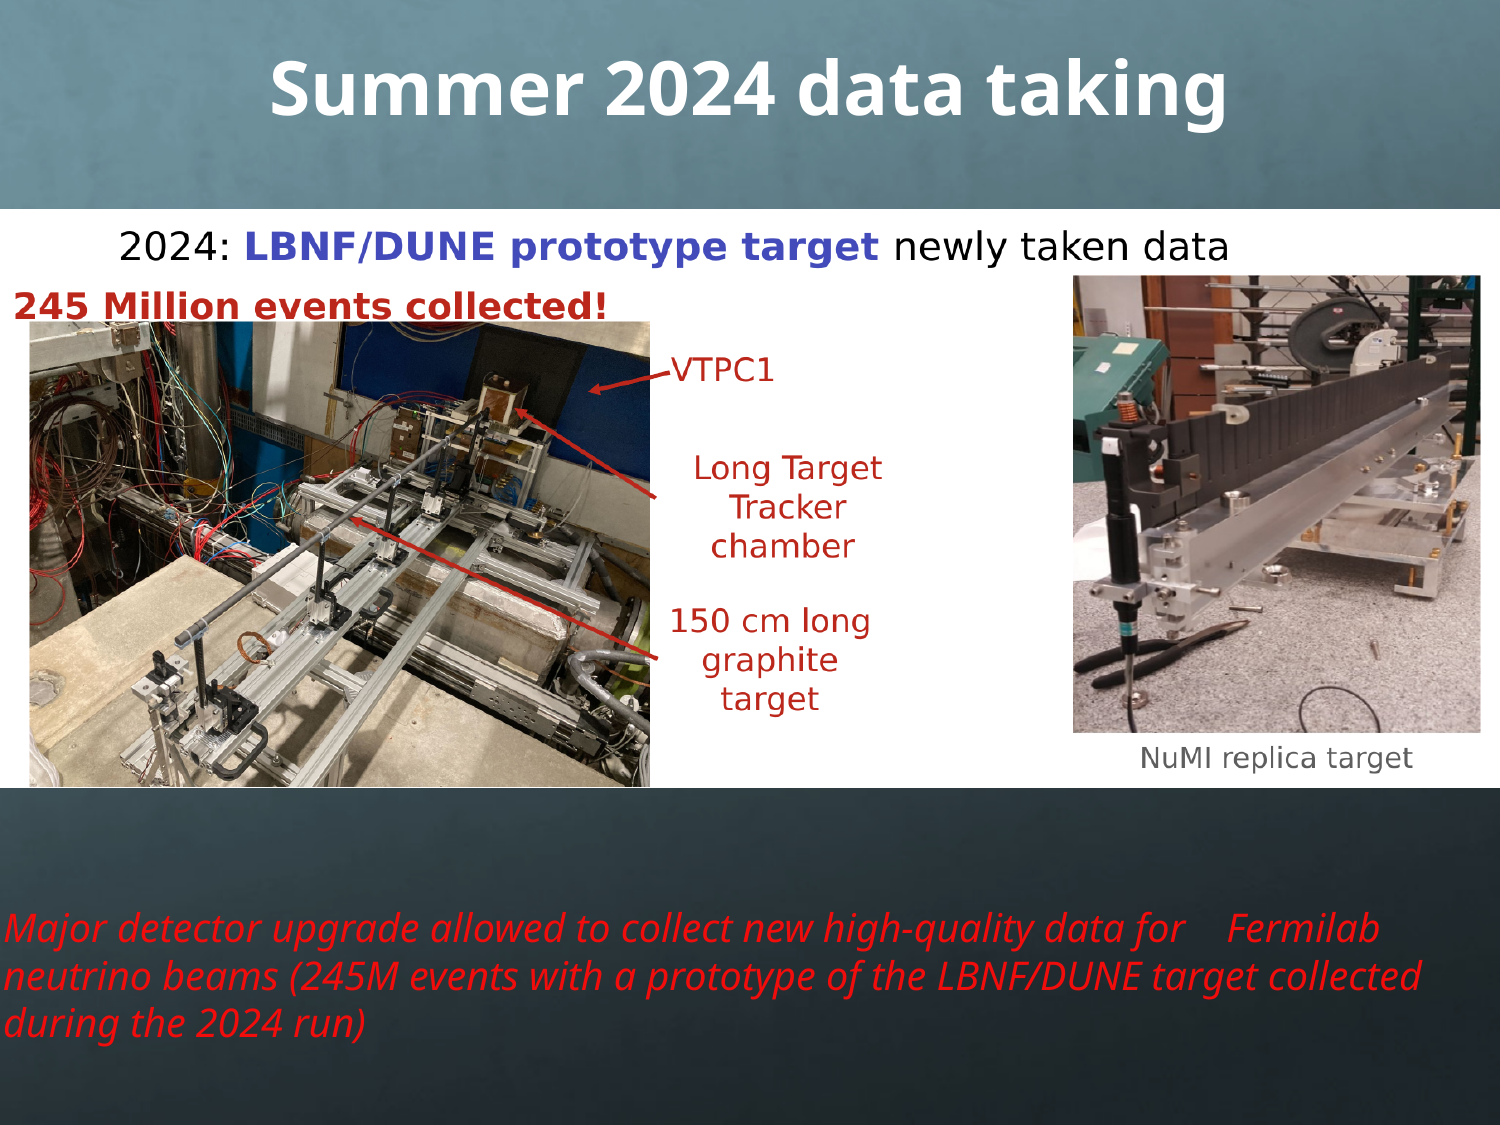

Summer 2024 data taking
# Major detector upgrade allowed to collect new high-quality data for Fermilab neutrino beams (245M events with a prototype of the LBNF/DUNE target collected during the 2024 run)